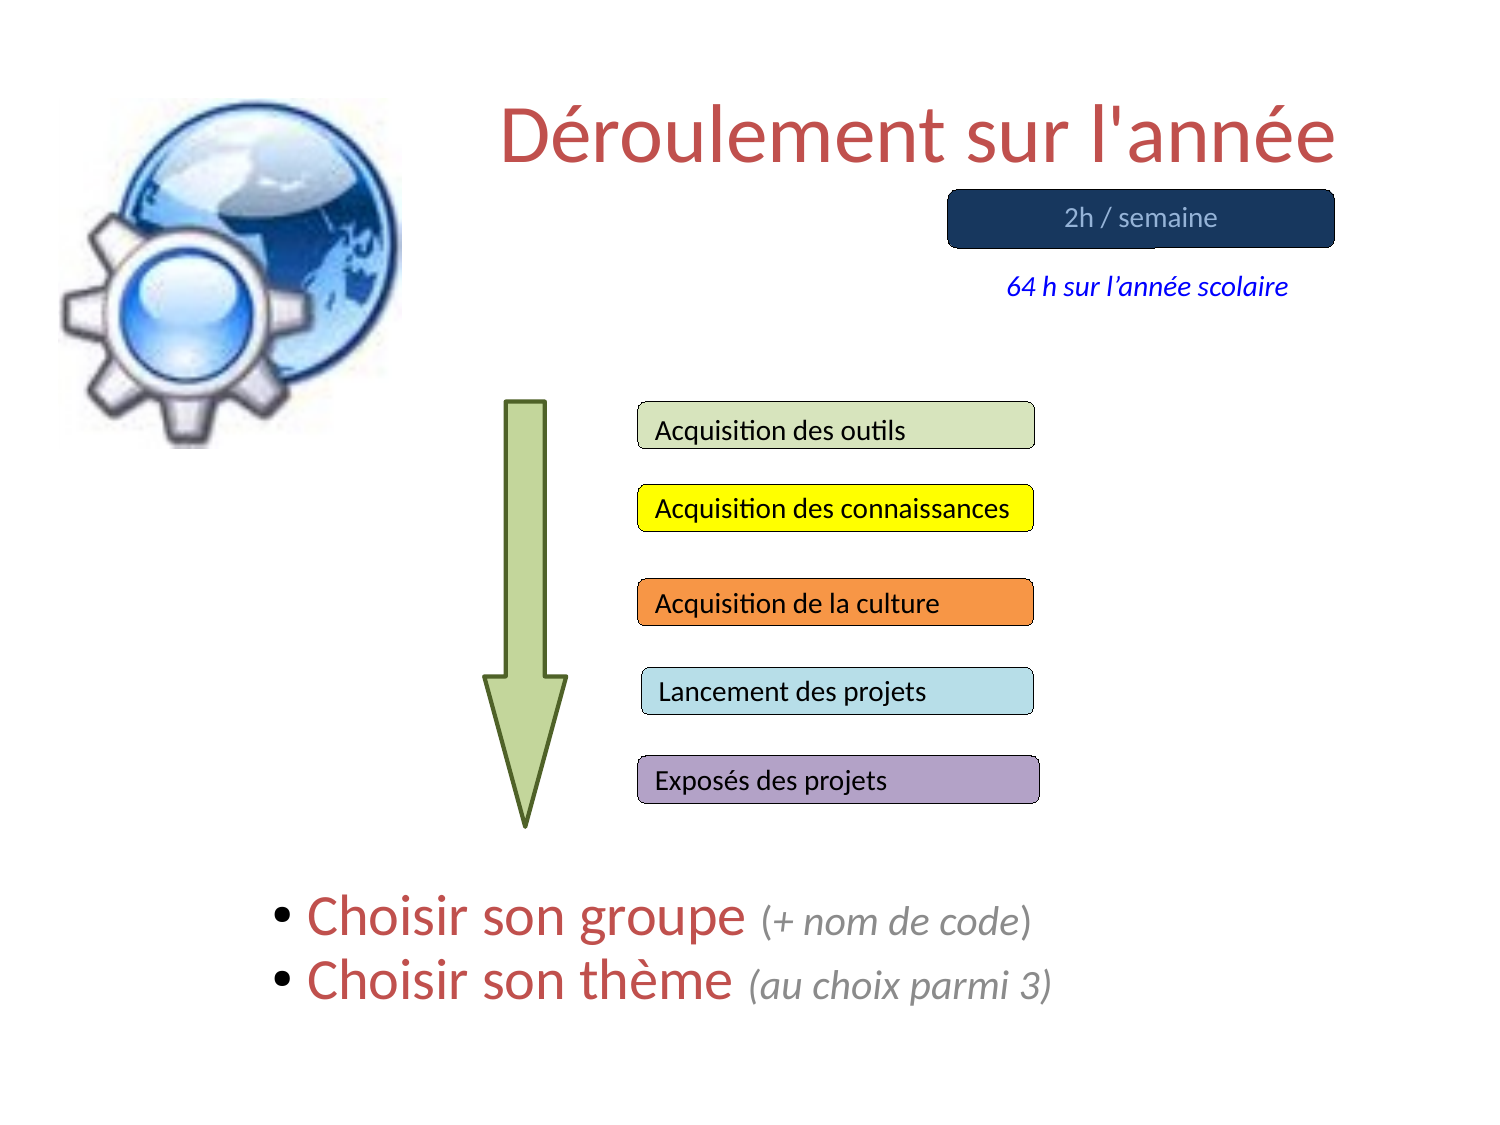

# Déroulement sur l'année
2h / semaine
64 h sur l’année scolaire
Acquisition des outils
Acquisition des connaissances
Acquisition de la culture
Lancement des projets
Exposés des projets
Choisir son groupe (+ nom de code)
Choisir son thème (au choix parmi 3)